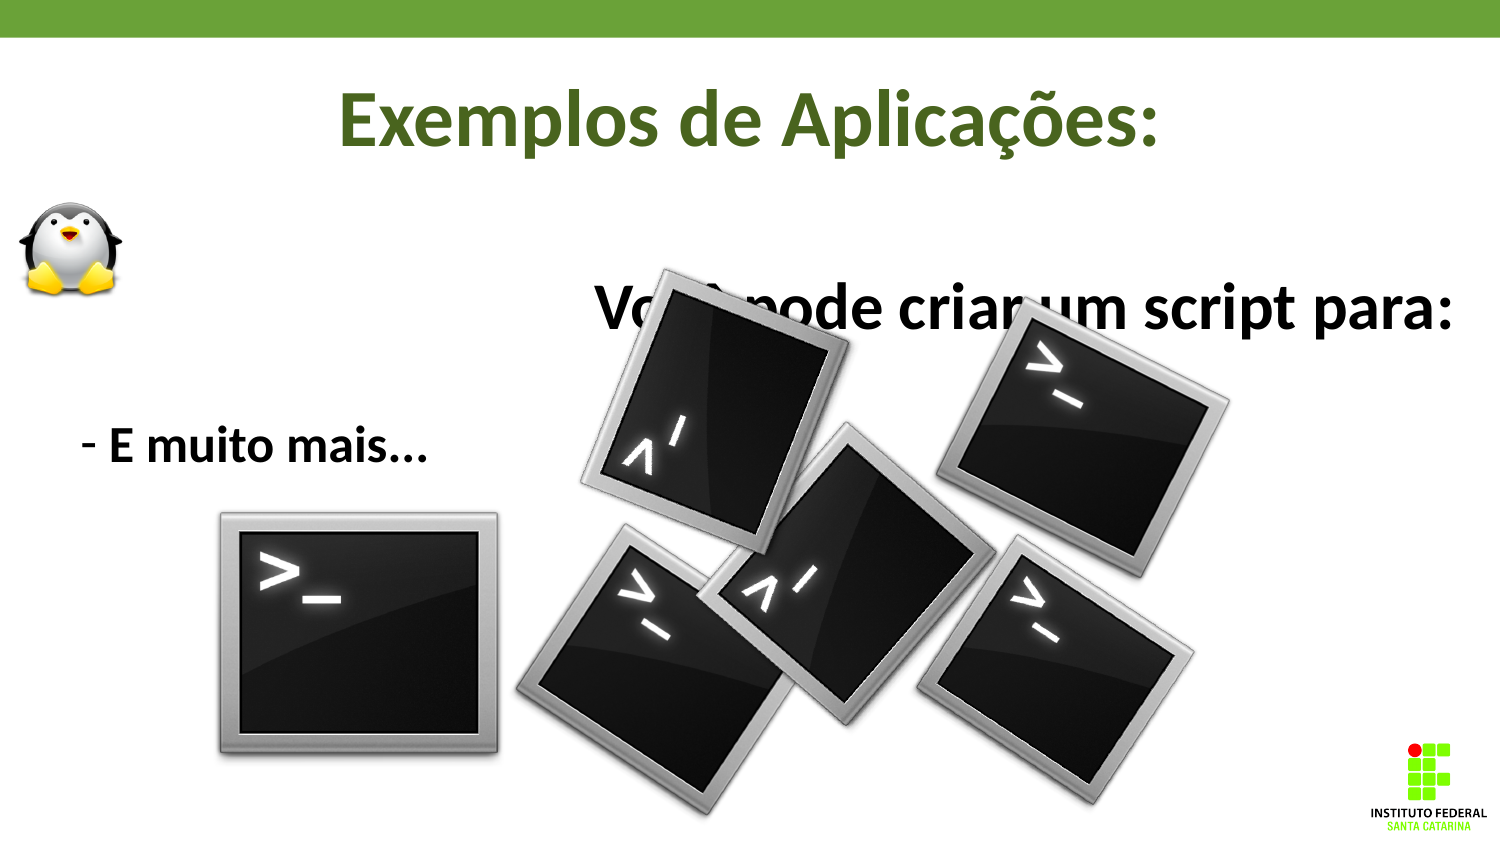

# Exemplos de Aplicações:
Você pode criar um script para:
 E muito mais...